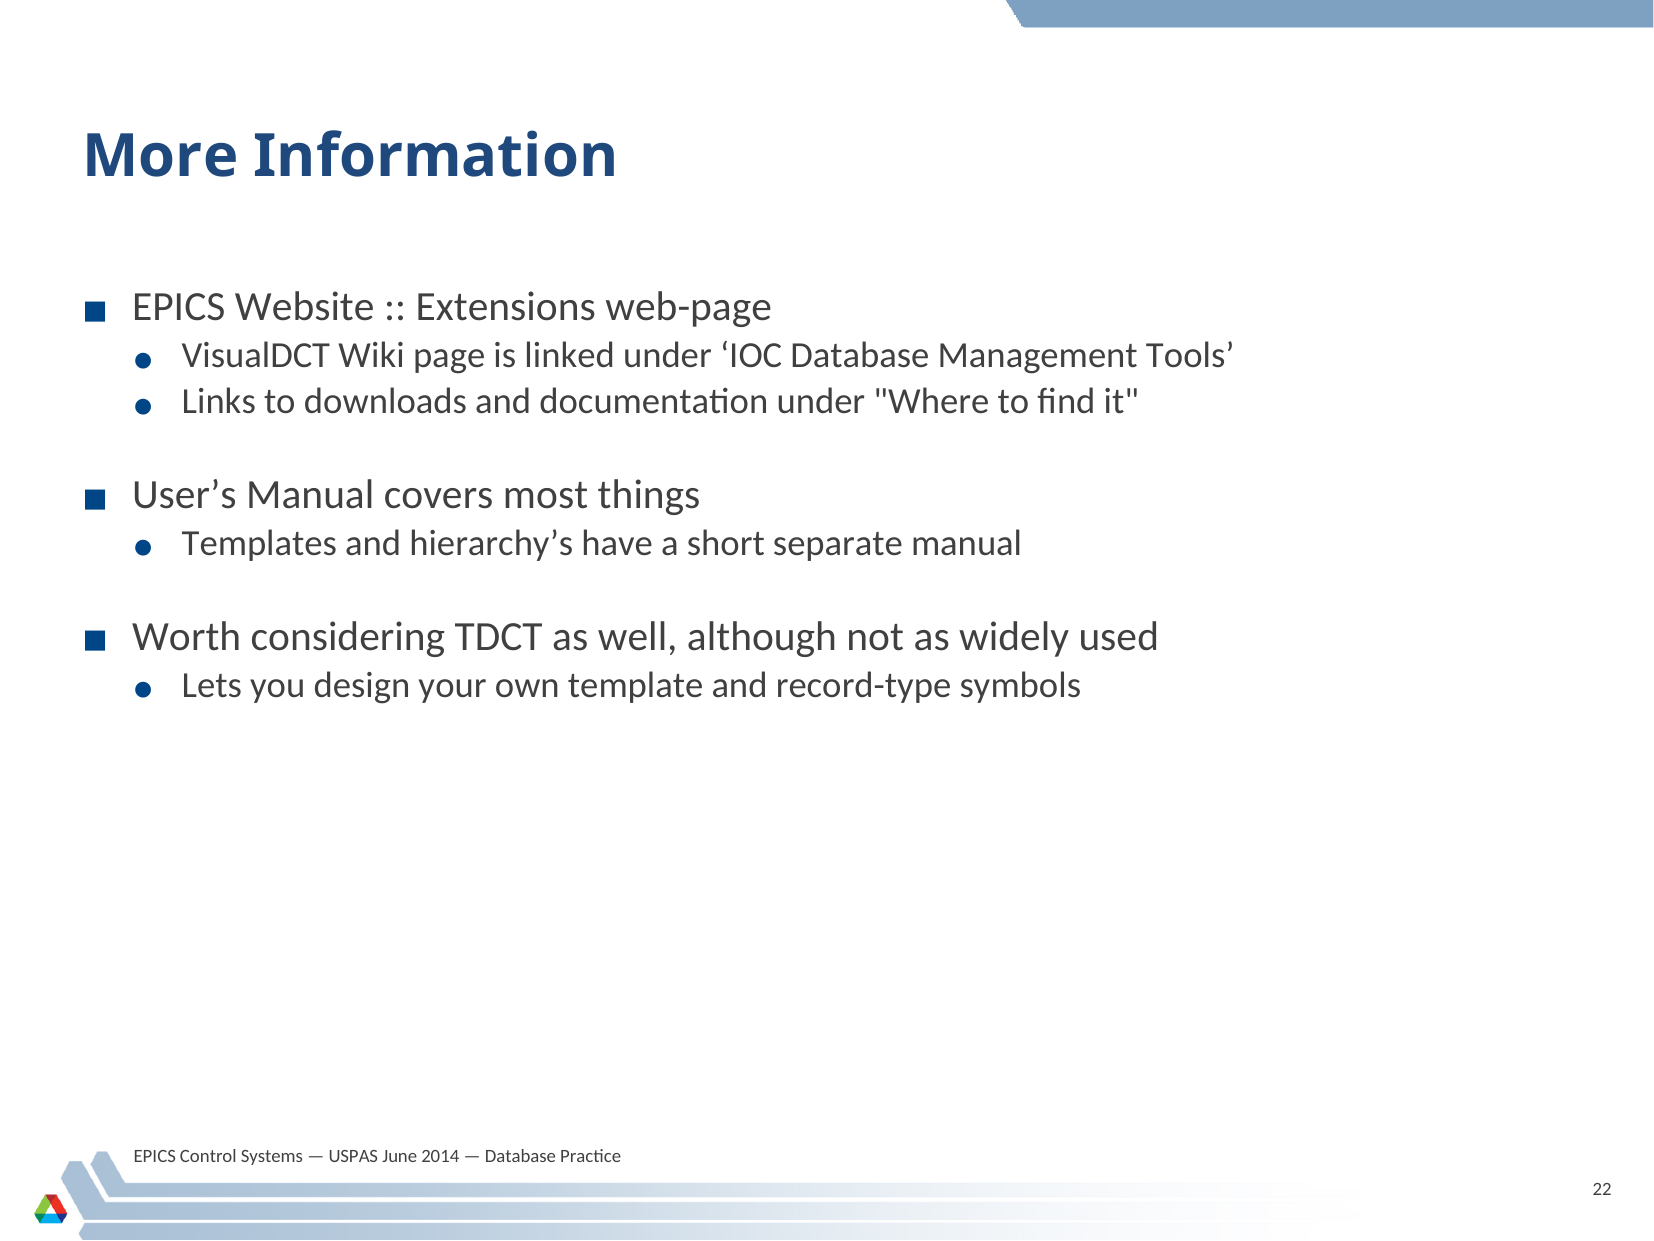

# More Information
EPICS Website :: Extensions web-page
VisualDCT Wiki page is linked under ‘IOC Database Management Tools’
Links to downloads and documentation under "Where to find it"
User’s Manual covers most things
Templates and hierarchy’s have a short separate manual
Worth considering TDCT as well, although not as widely used
Lets you design your own template and record-type symbols
EPICS Control Systems — USPAS June 2014 — Database Practice
22